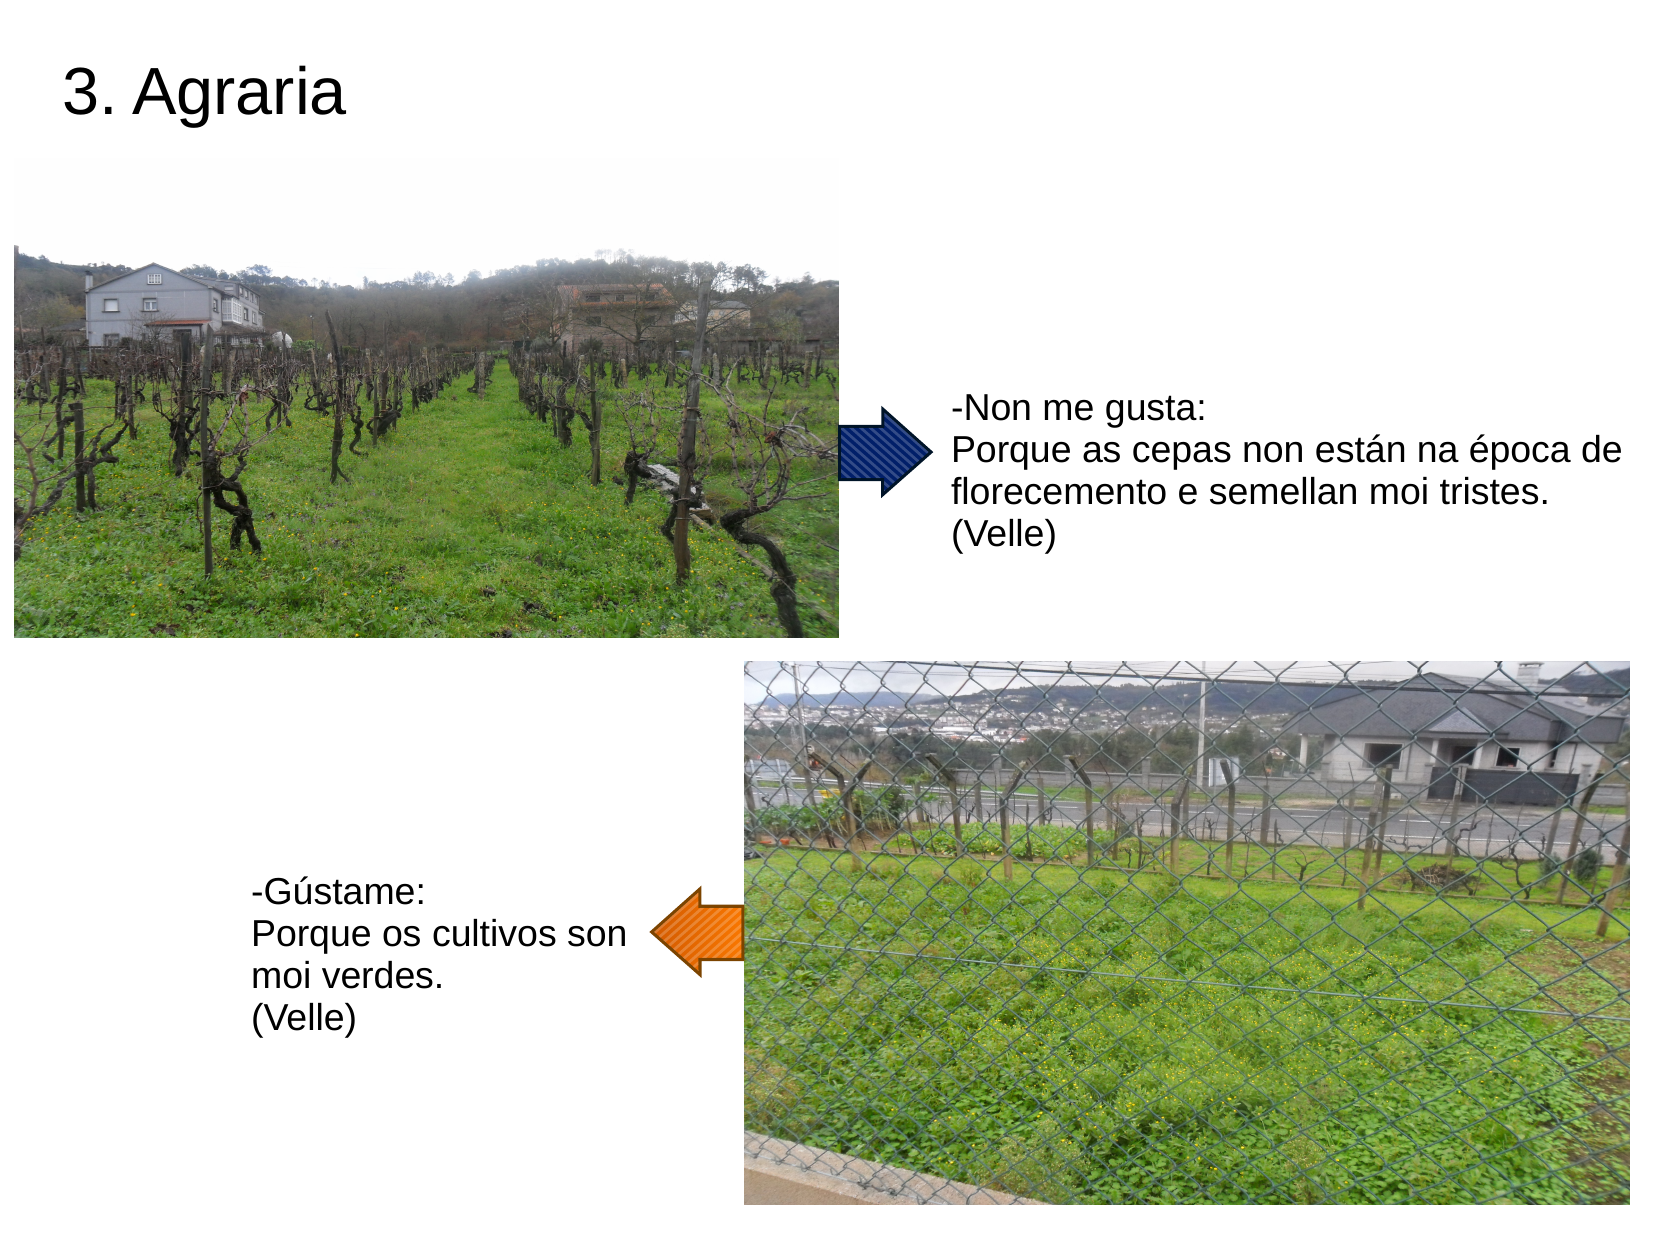

3. Agraria
-Non me gusta:
Porque as cepas non están na época de
florecemento e semellan moi tristes.
(Velle)
-Gústame:
Porque os cultivos son
moi verdes.
(Velle)